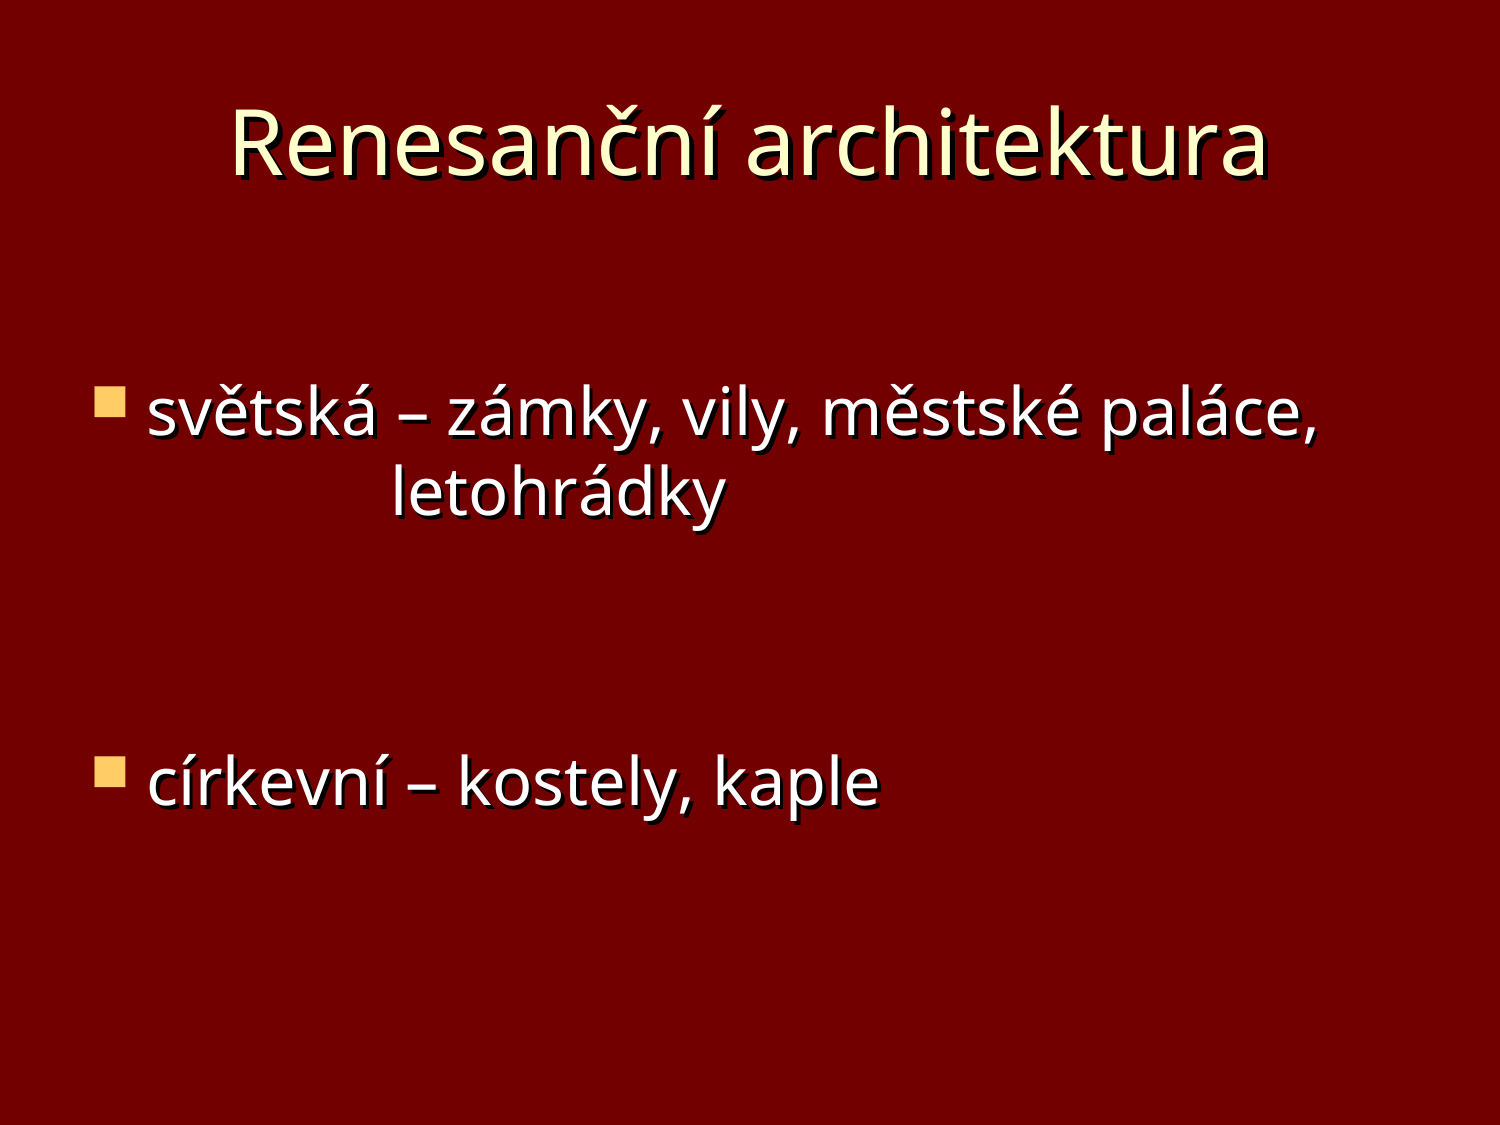

# Renesanční architektura
světská – zámky, vily, městské paláce, 			letohrádky
církevní – kostely, kaple